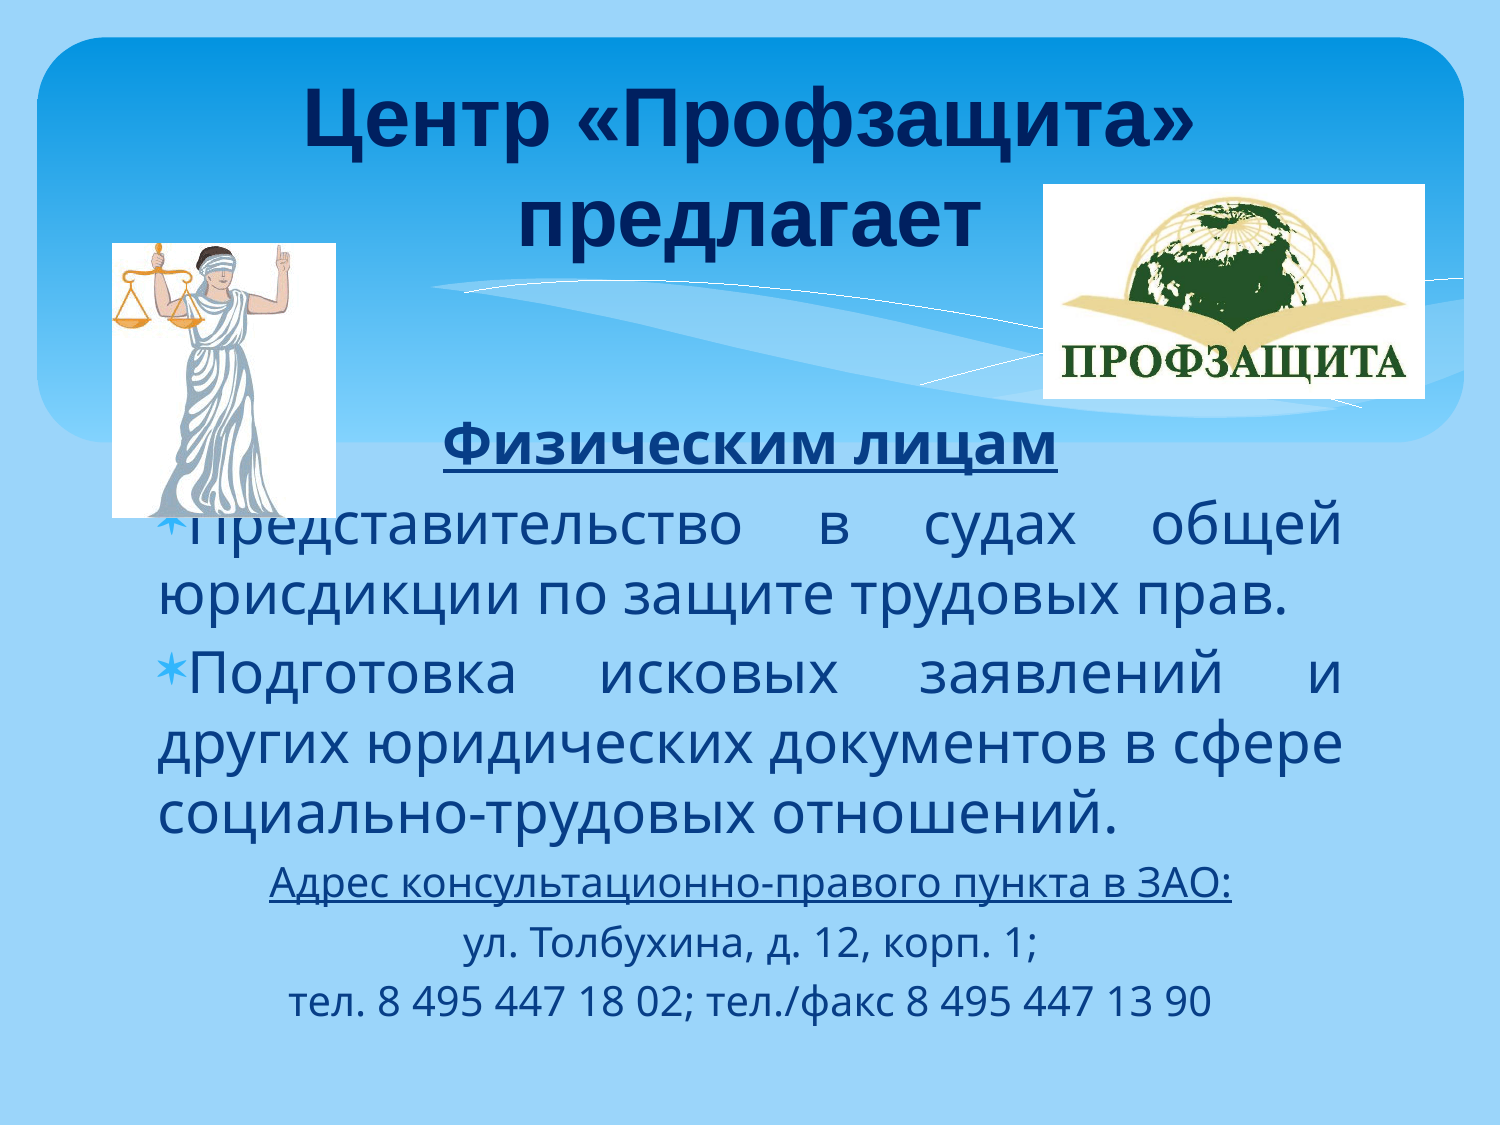

Центр «Профзащита» предлагает
# Физическим лицам
Представительство в судах общей юрисдикции по защите трудовых прав.
Подготовка исковых заявлений и других юридических документов в сфере социально-трудовых отношений.
Адрес консультационно-правого пункта в ЗАО:
ул. Толбухина, д. 12, корп. 1;
тел. 8 495 447 18 02; тел./факс 8 495 447 13 90